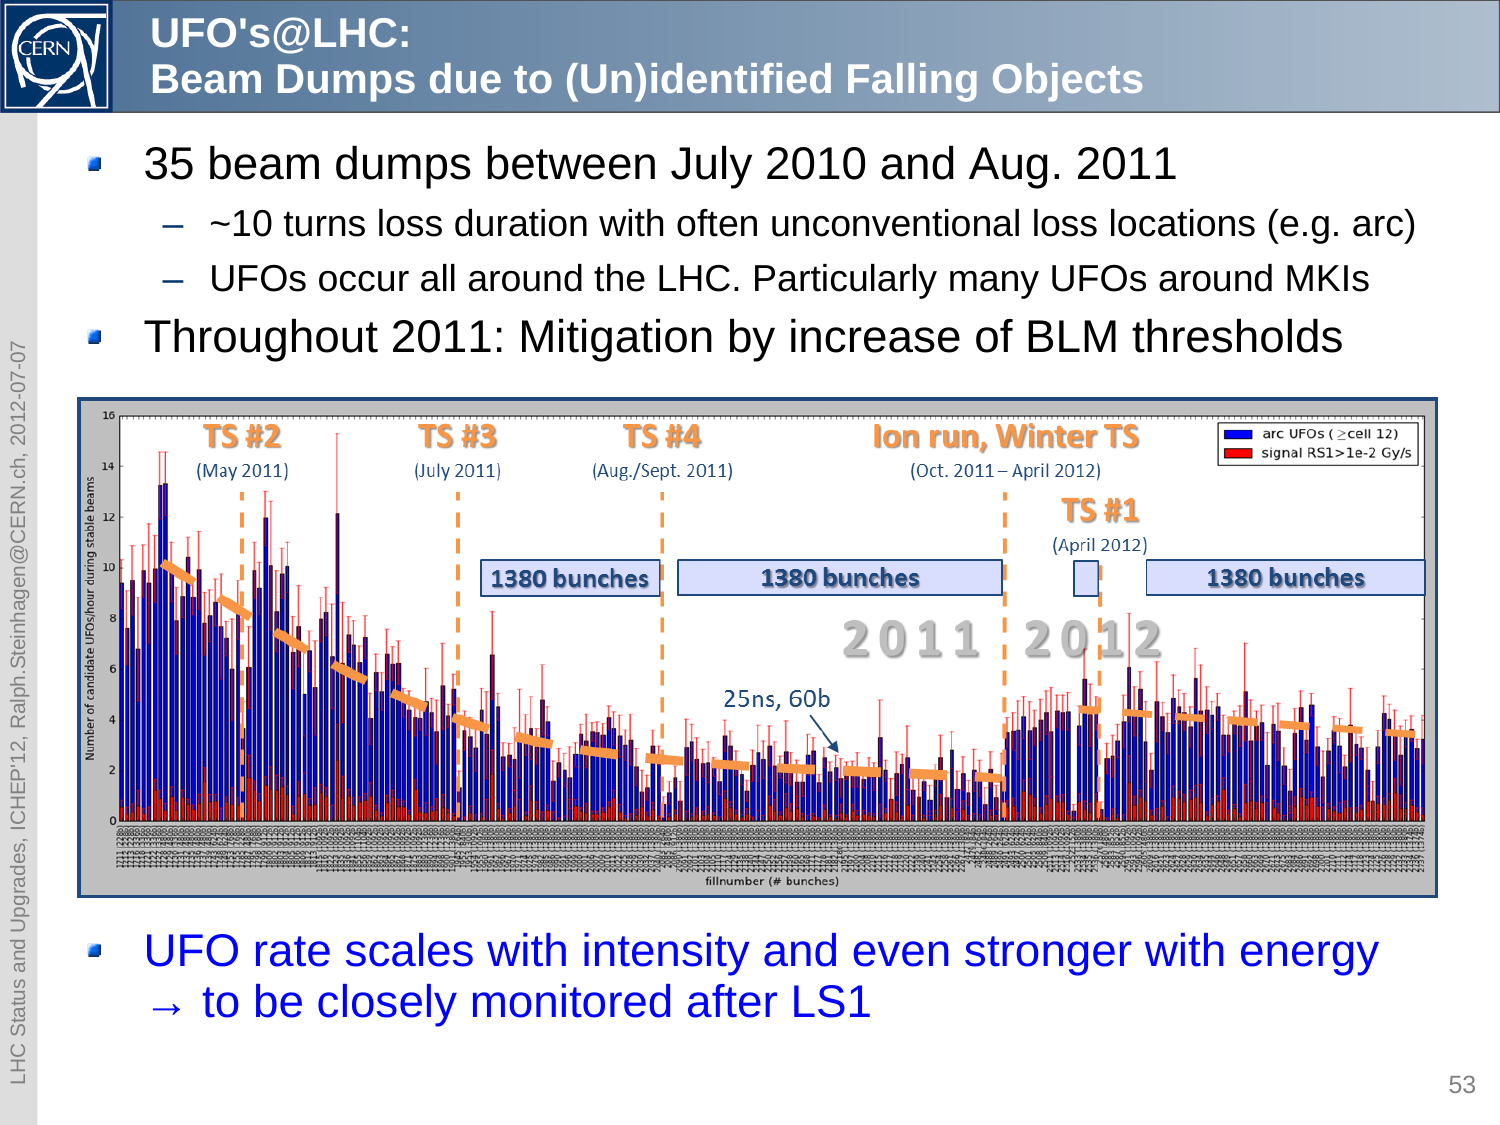

# UFO's@LHC: Beam Dumps due to (Un)identified Falling Objects
35 beam dumps between July 2010 and Aug. 2011
~10 turns loss duration with often unconventional loss locations (e.g. arc)
UFOs occur all around the LHC. Particularly many UFOs around MKIs
Throughout 2011: Mitigation by increase of BLM thresholds
UFO rate scales with intensity and even stronger with energy 	→ to be closely monitored after LS1